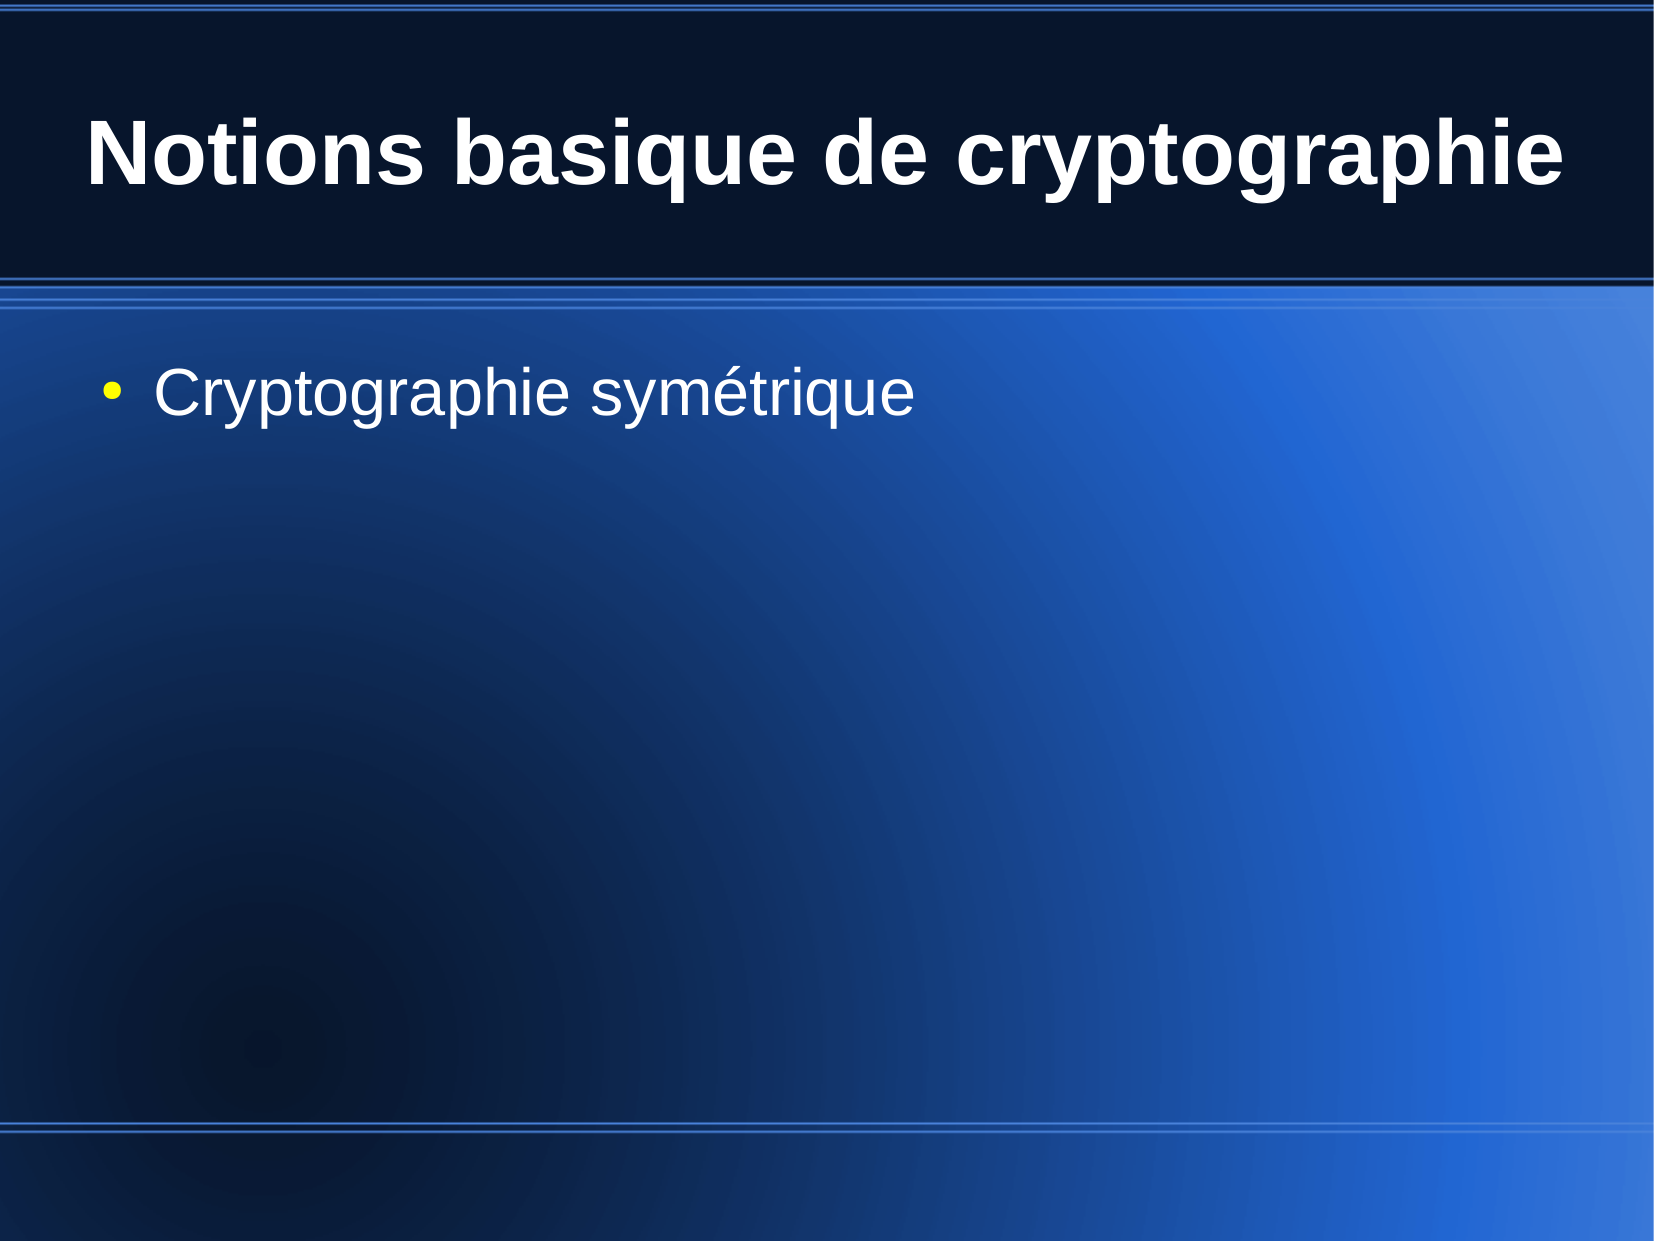

# Notions basique de cryptographie
Cryptographie symétrique